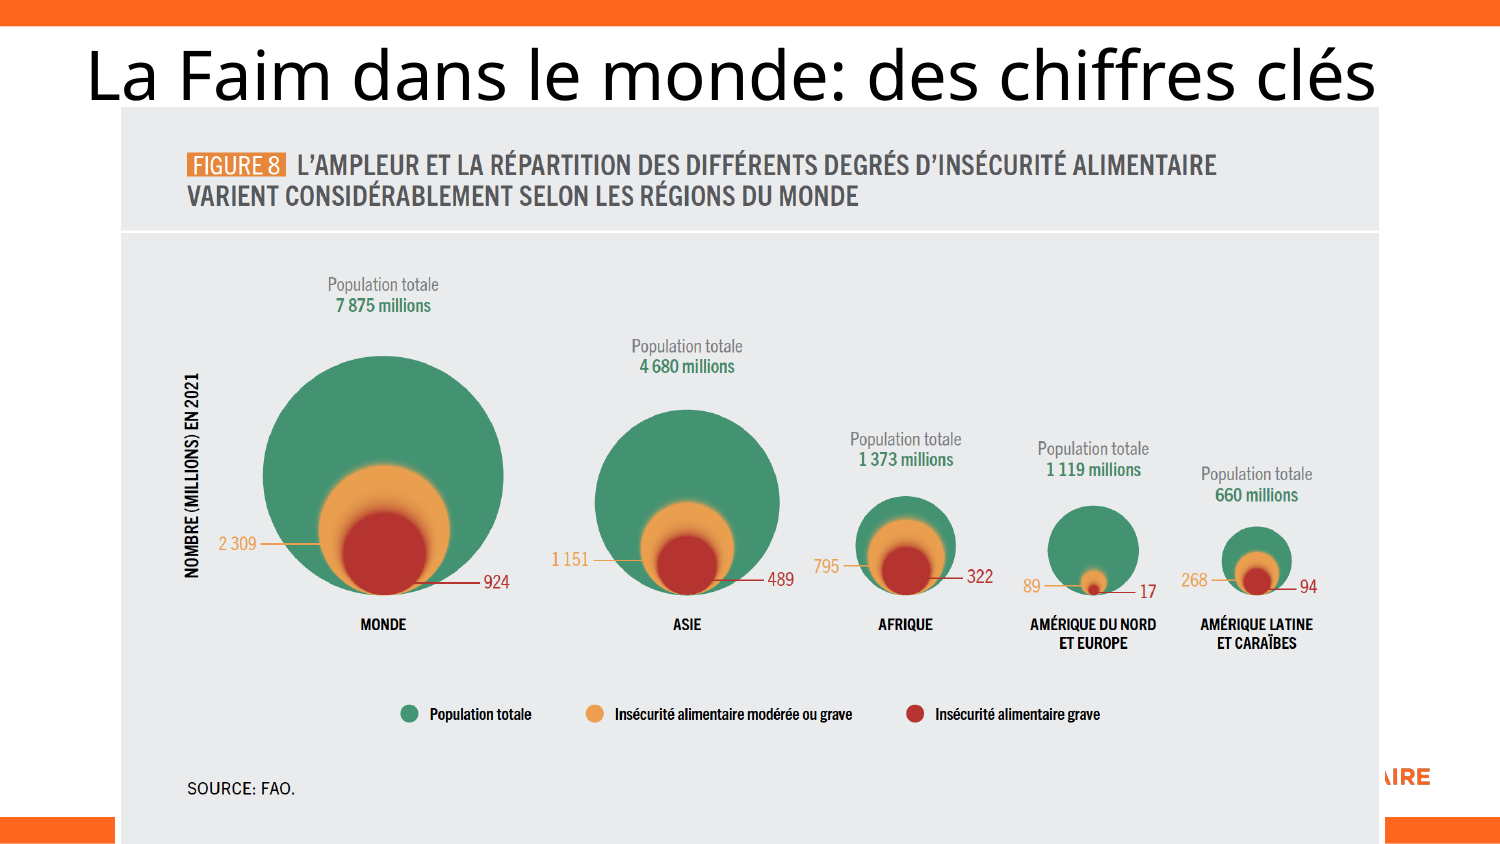

# La Faim dans le monde: des chiffres clés